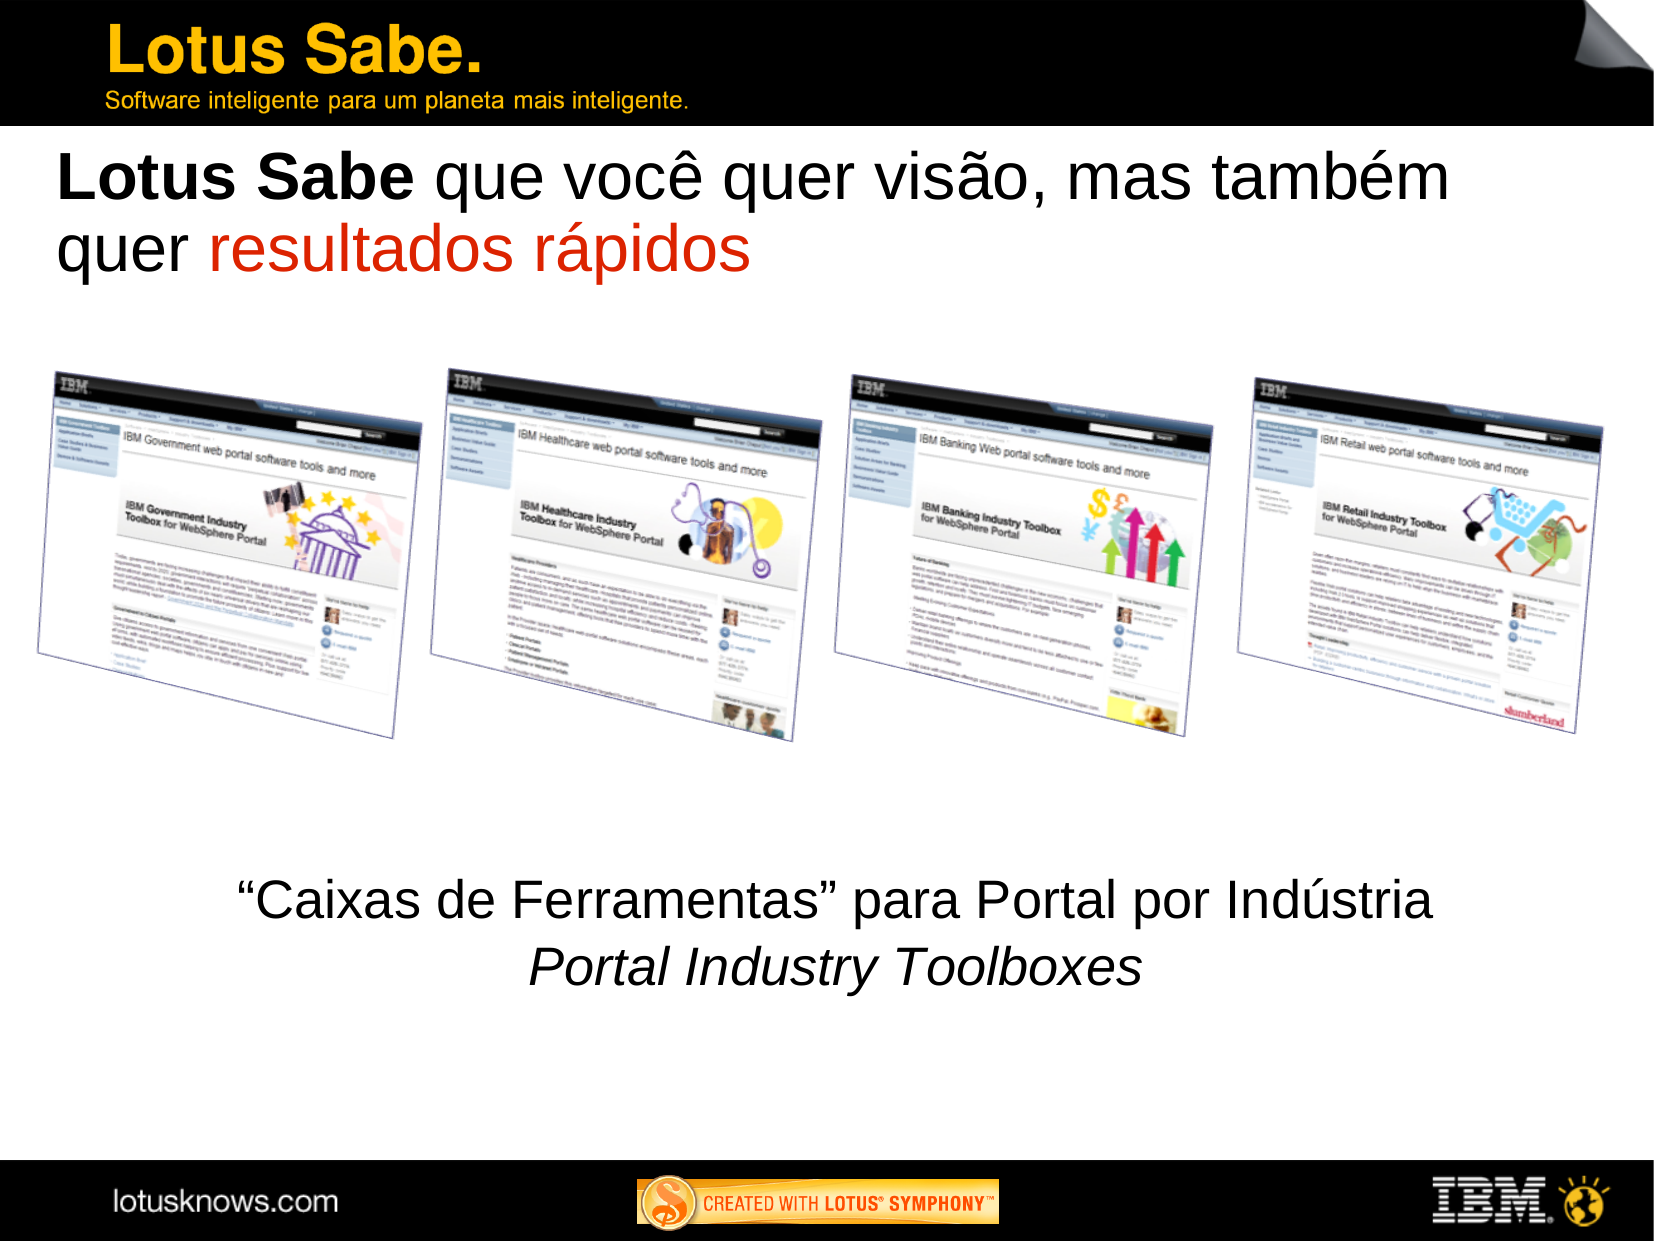

# Lotus Sabe que você quer visão, mas também quer resultados rápidos
“Caixas de Ferramentas” para Portal por Indústria
Portal Industry Toolboxes